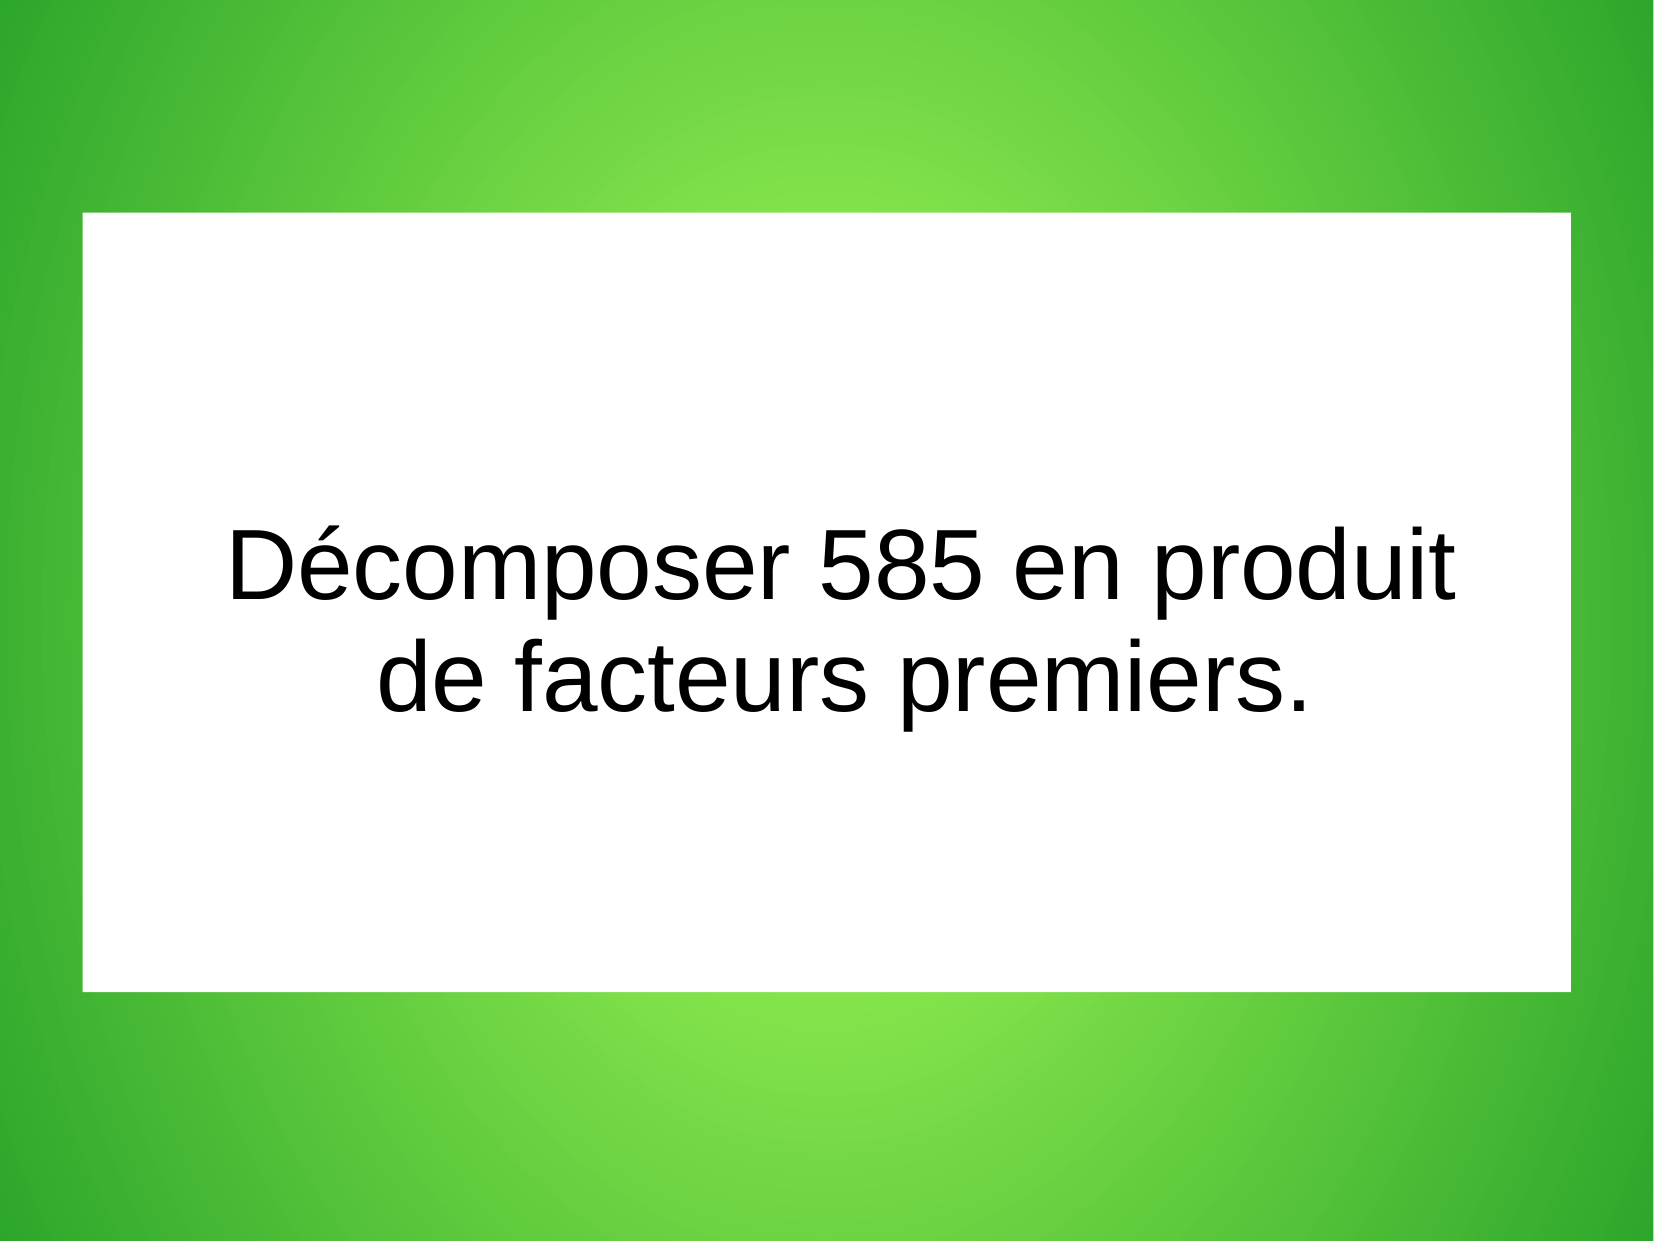

#
 Décomposer 585 en produit de facteurs premiers.